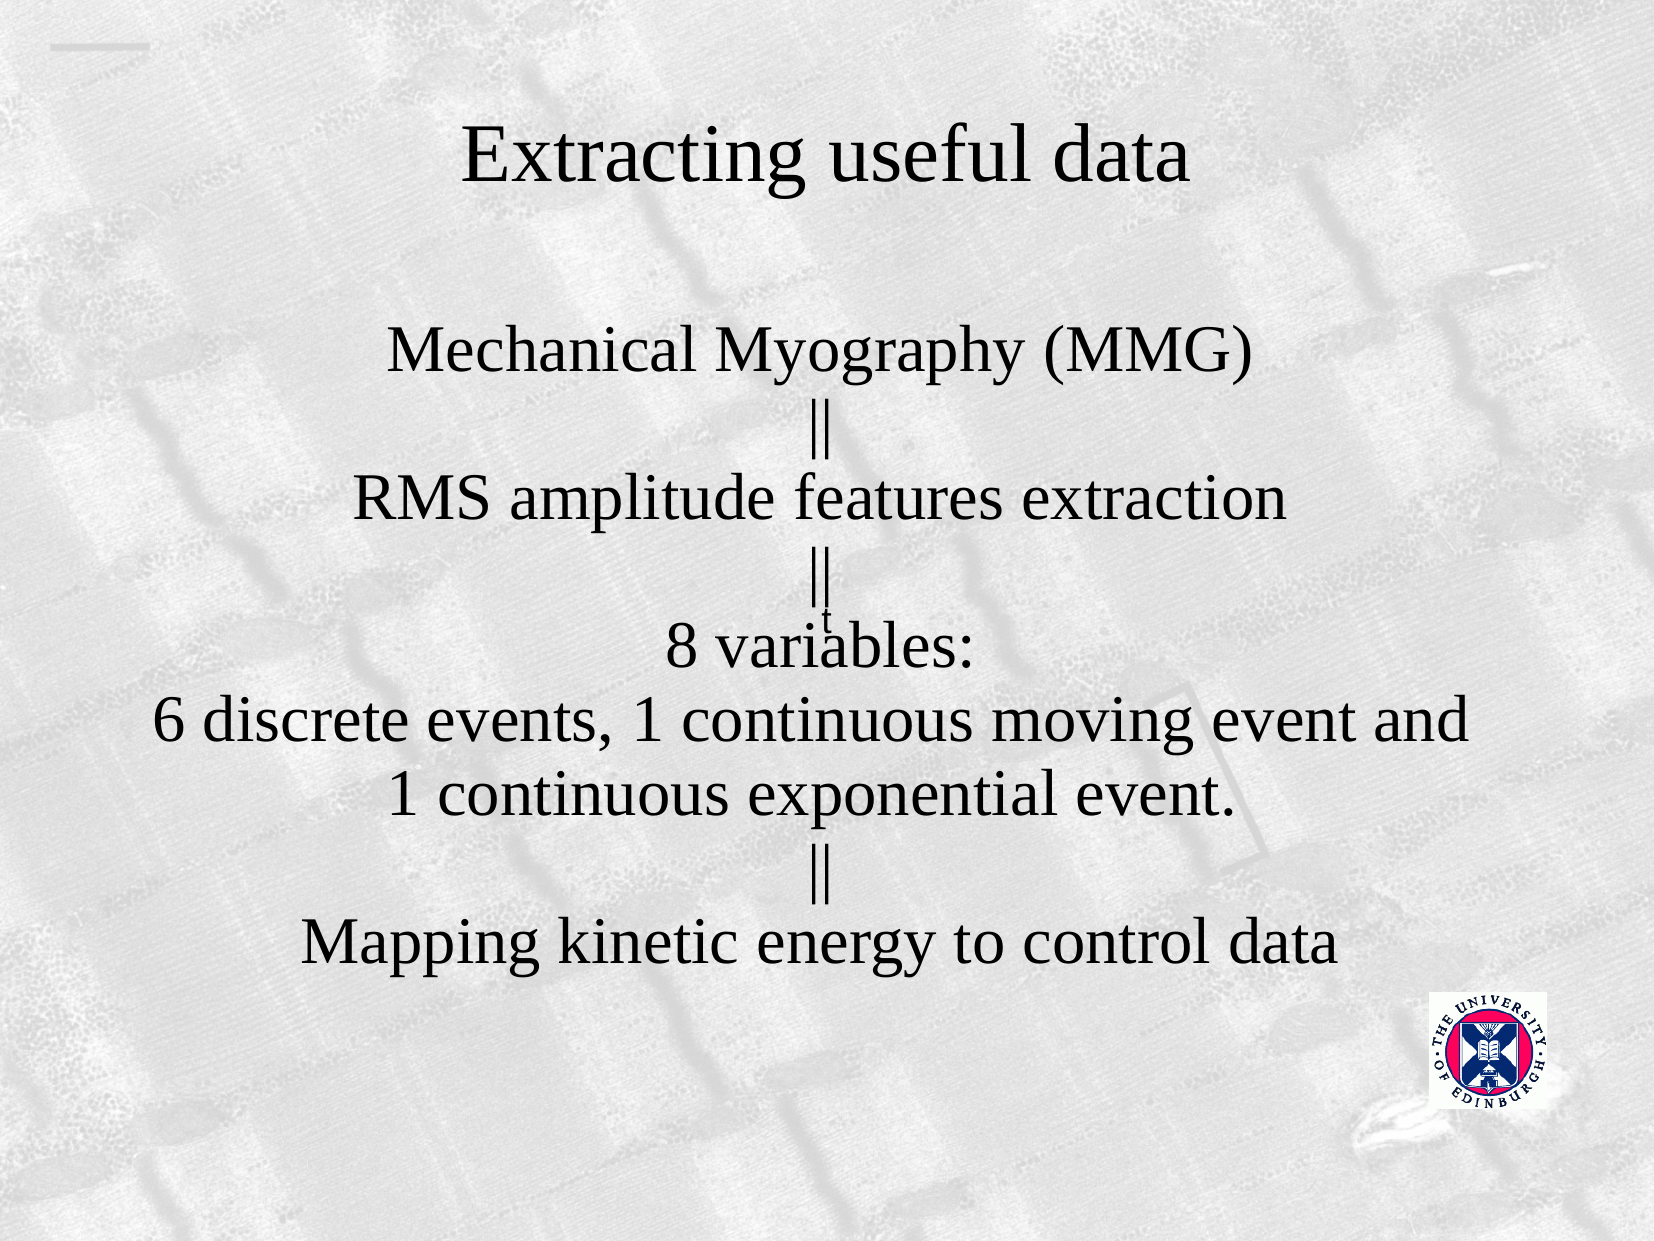

t
# Extracting useful data
Mechanical Myography (MMG)
||
RMS amplitude features extraction
||
8 variables:
6 discrete events, 1 continuous moving event and
1 continuous exponential event.
||
Mapping kinetic energy to control data